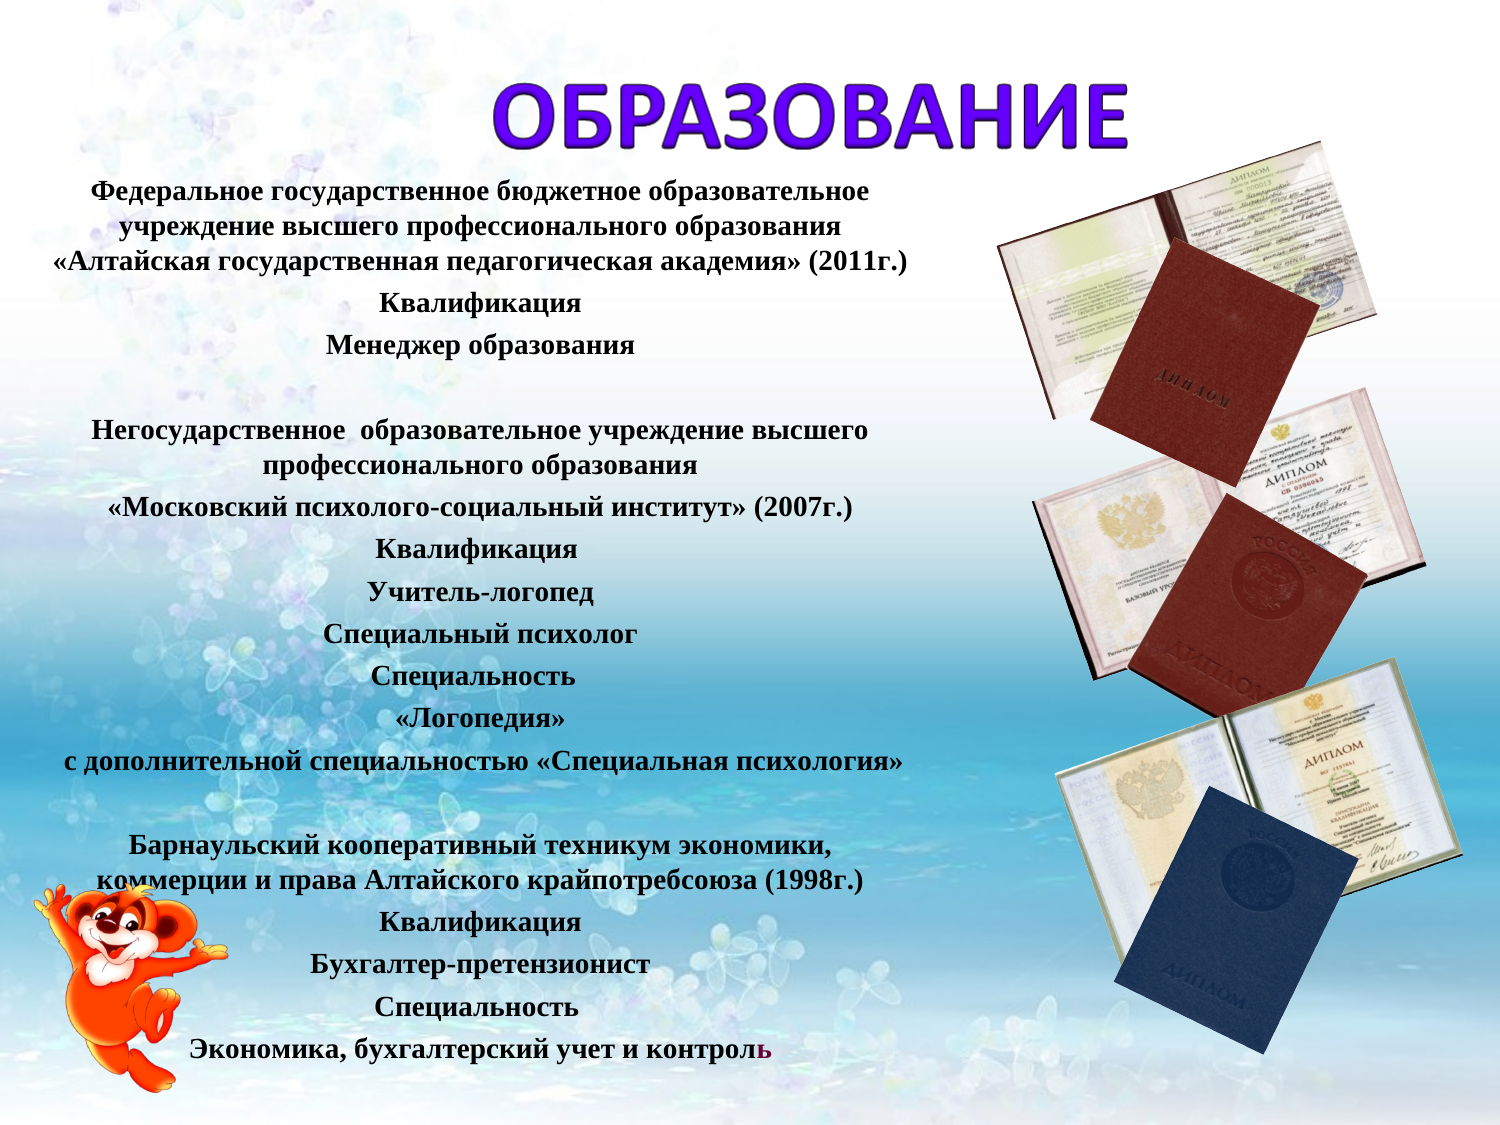

#
Федеральное государственное бюджетное образовательное учреждение высшего профессионального образования «Алтайская государственная педагогическая академия» (2011г.)
Квалификация
Менеджер образования
Негосударственное образовательное учреждение высшего профессионального образования
«Московский психолого-социальный институт» (2007г.)
Квалификация
Учитель-логопед
Специальный психолог
Специальность
«Логопедия»
 с дополнительной специальностью «Специальная психология»
Барнаульский кооперативный техникум экономики, коммерции и права Алтайского крайпотребсоюза (1998г.)
Квалификация
Бухгалтер-претензионист
Специальность
Экономика, бухгалтерский учет и контроль